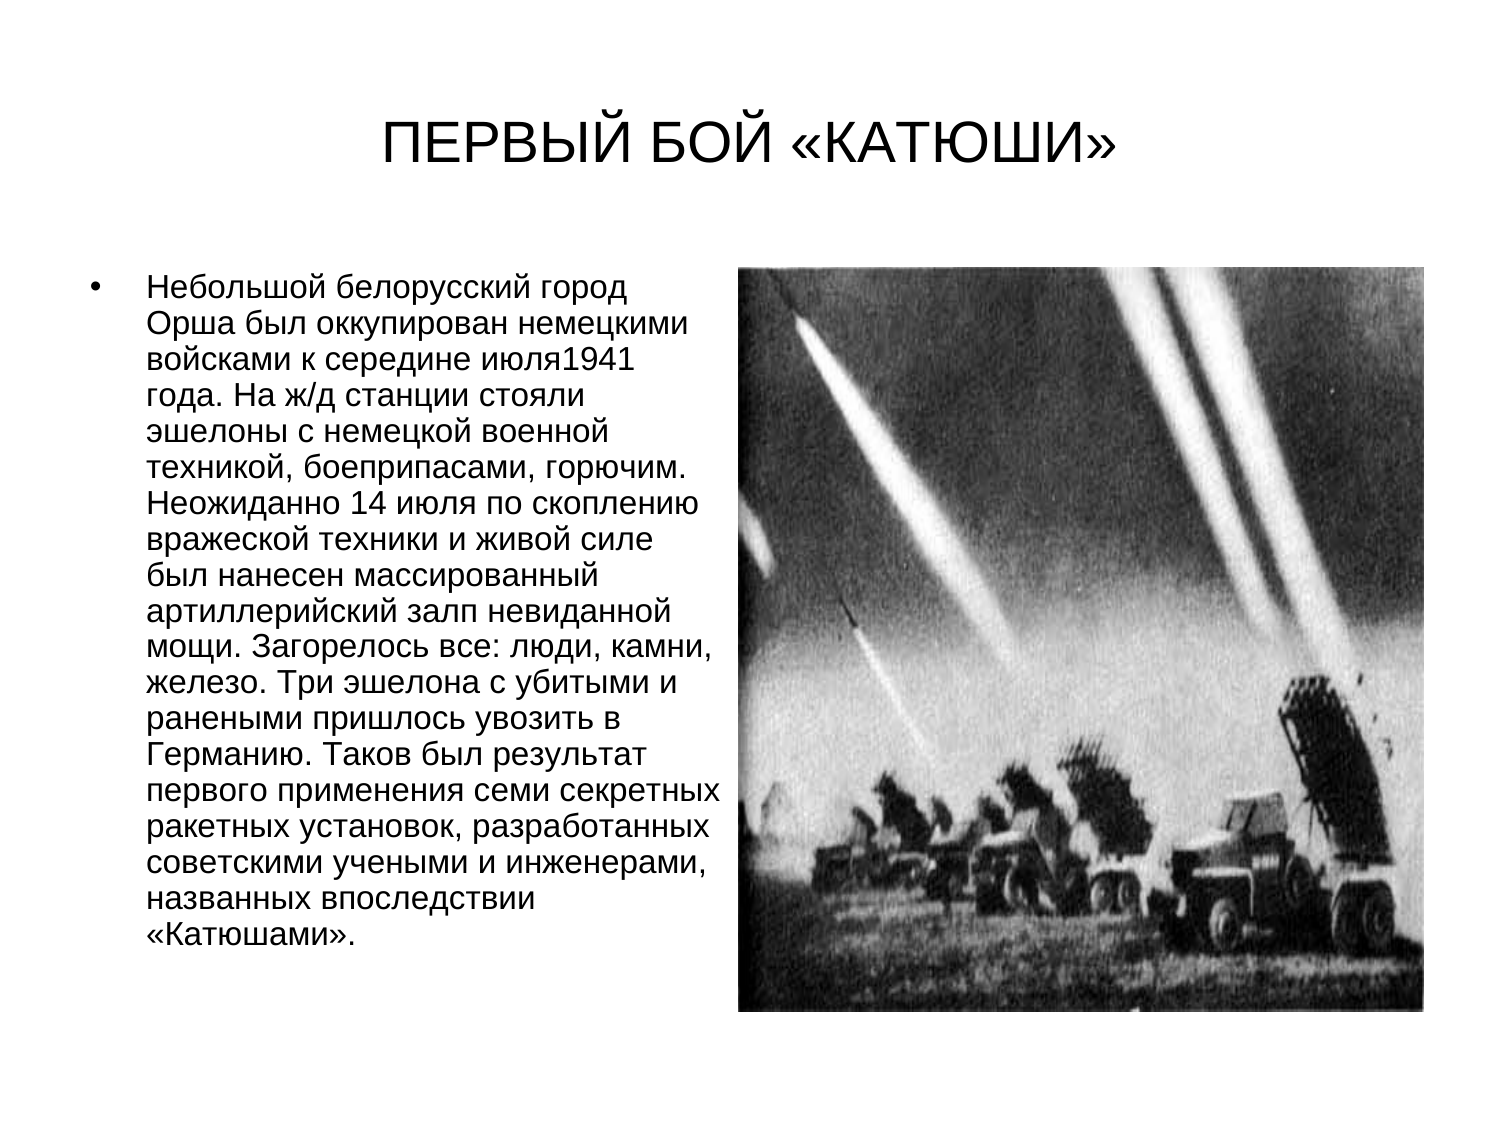

# ПЕРВЫЙ БОЙ «КАТЮШИ»
Небольшой белорусский город Орша был оккупирован немецкими войсками к середине июля1941 года. На ж/д станции стояли эшелоны с немецкой военной техникой, боеприпасами, горючим. Неожиданно 14 июля по скоплению вражеской техники и живой силе был нанесен массированный артиллерийский залп невиданной мощи. Загорелось все: люди, камни, железо. Три эшелона с убитыми и ранеными пришлось увозить в Германию. Таков был результат первого применения семи секретных ракетных установок, разработанных советскими учеными и инженерами, названных впоследствии «Катюшами».